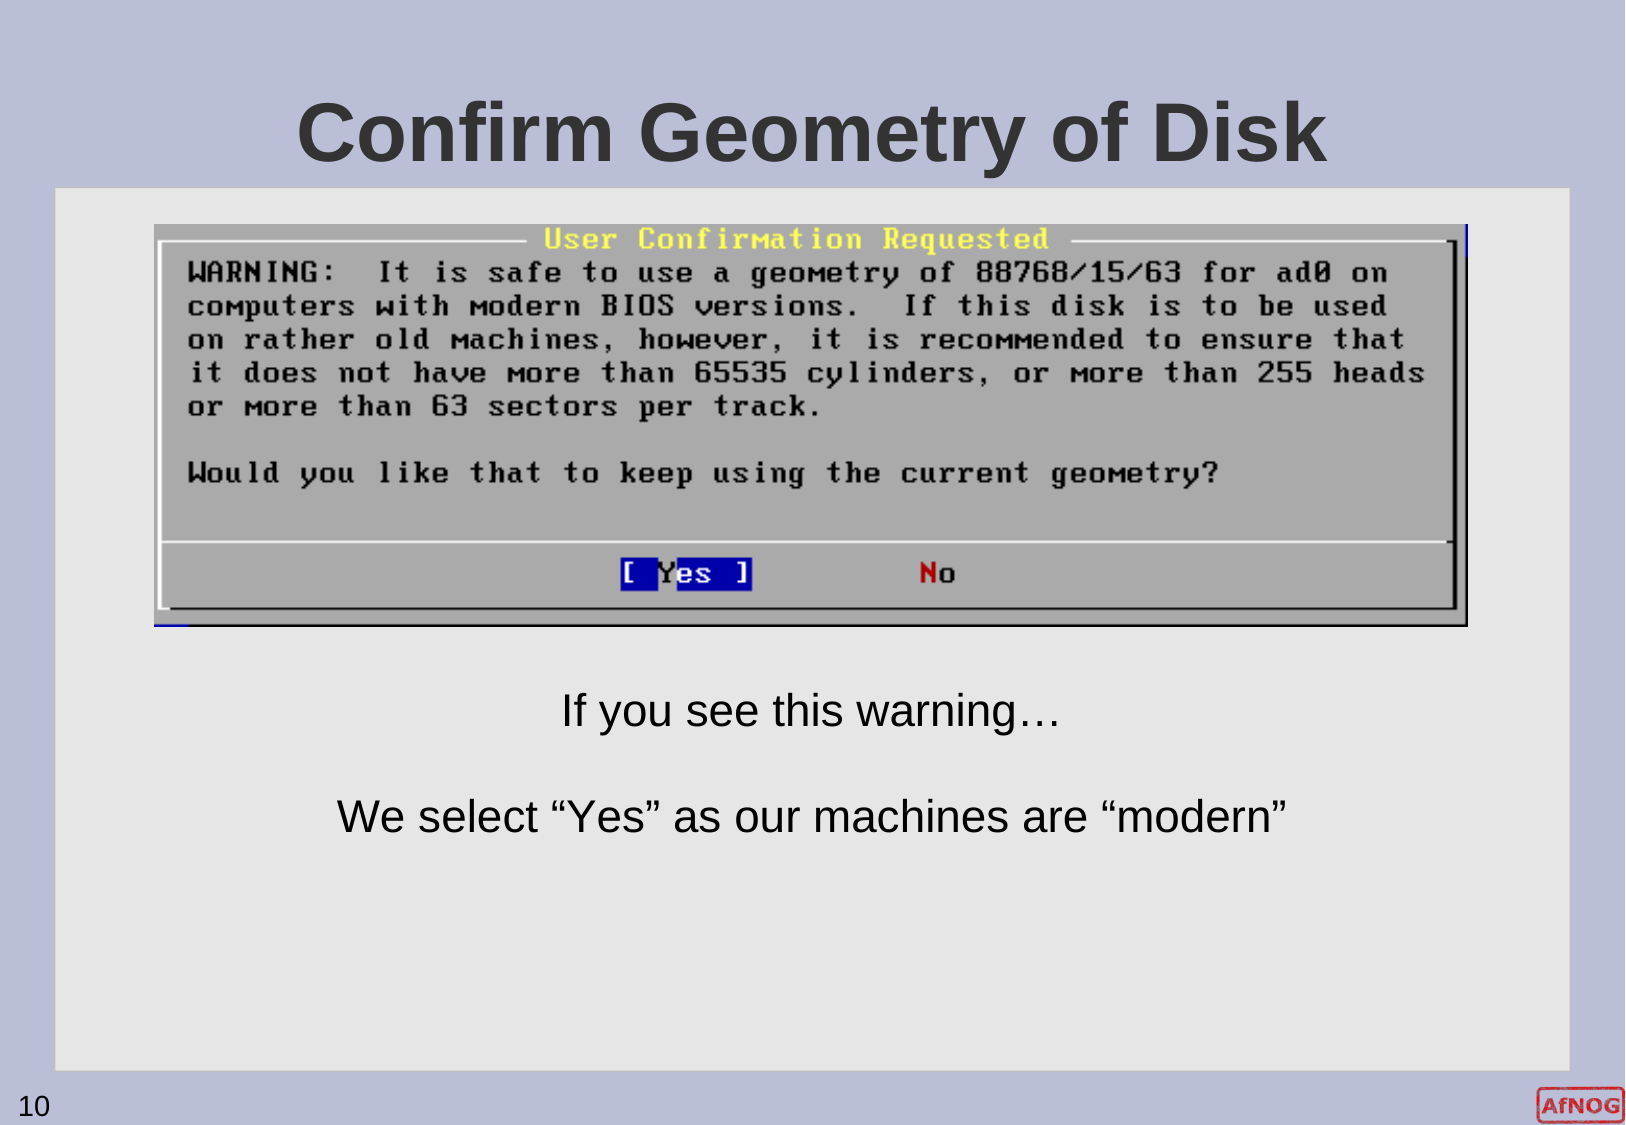

Confirm Geometry of Disk
If you see this warning…
We select “Yes” as our machines are “modern”